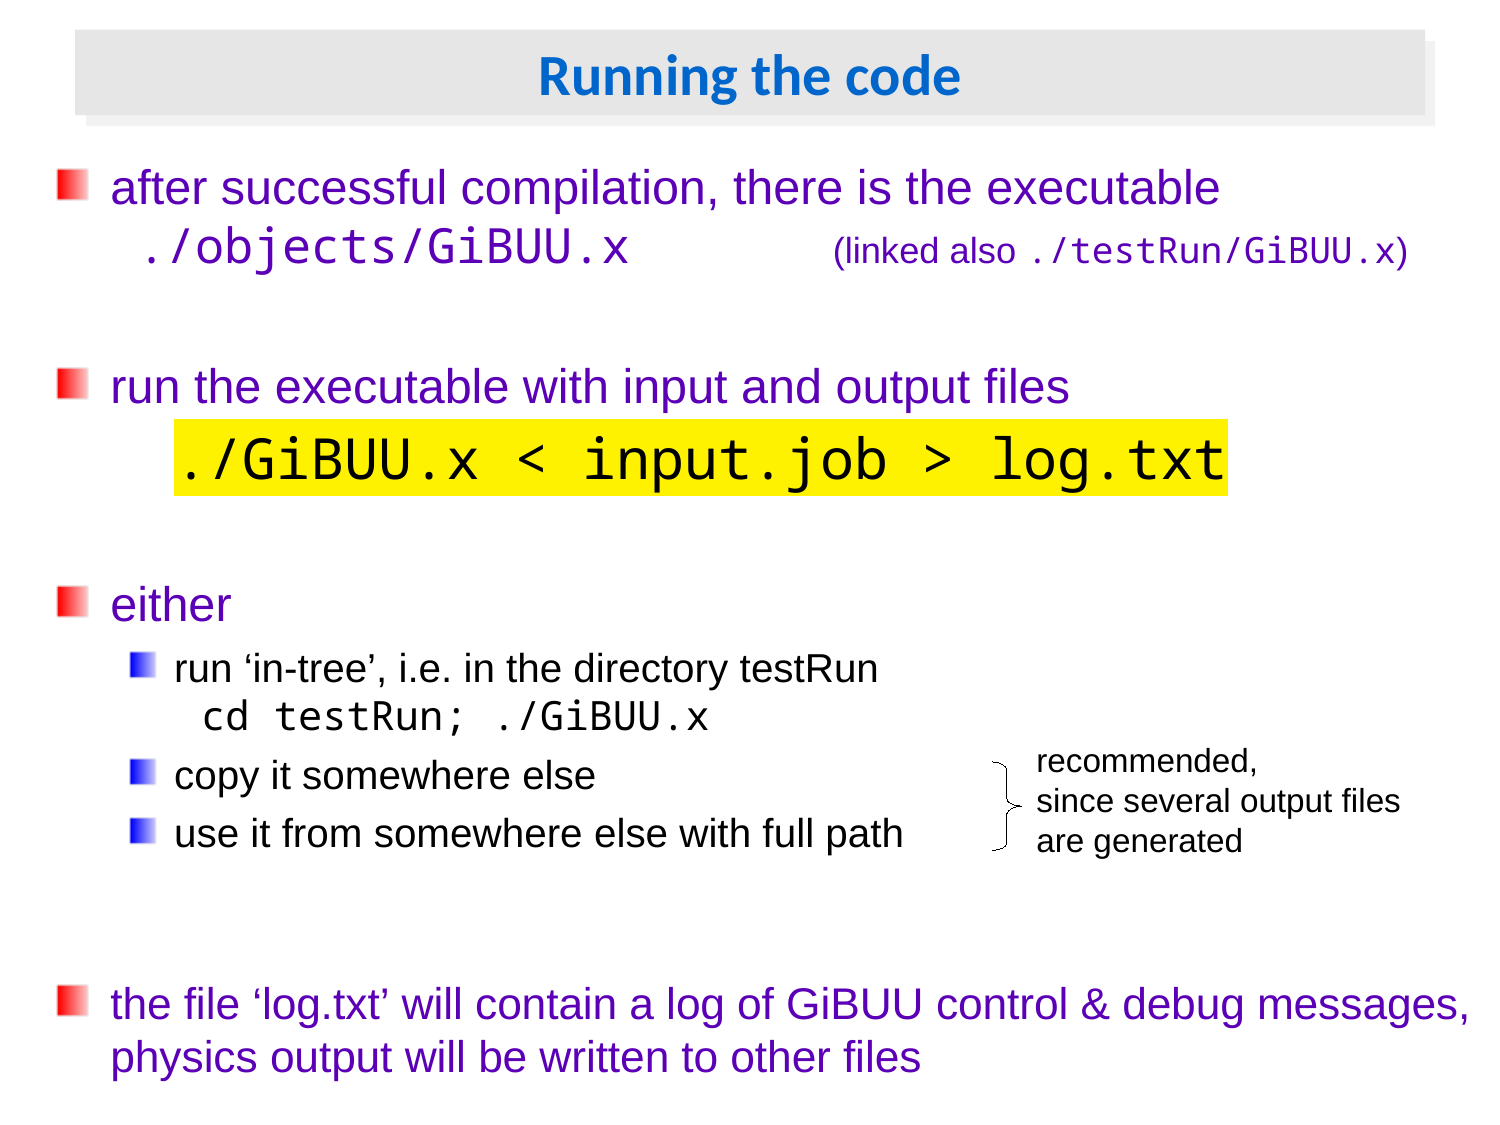

# Running the code
after successful compilation, there is the executable
 ./objects/GiBUU.x (linked also ./testRun/GiBUU.x)
run the executable with input and output files
./GiBUU.x < input.job > log.txt
either
run ‘in-tree’, i.e. in the directory testRun
	cd testRun; ./GiBUU.x
copy it somewhere else
use it from somewhere else with full path
the file ‘log.txt’ will contain a log of GiBUU control & debug messages, physics output will be written to other files
recommended,
since several output files are generated